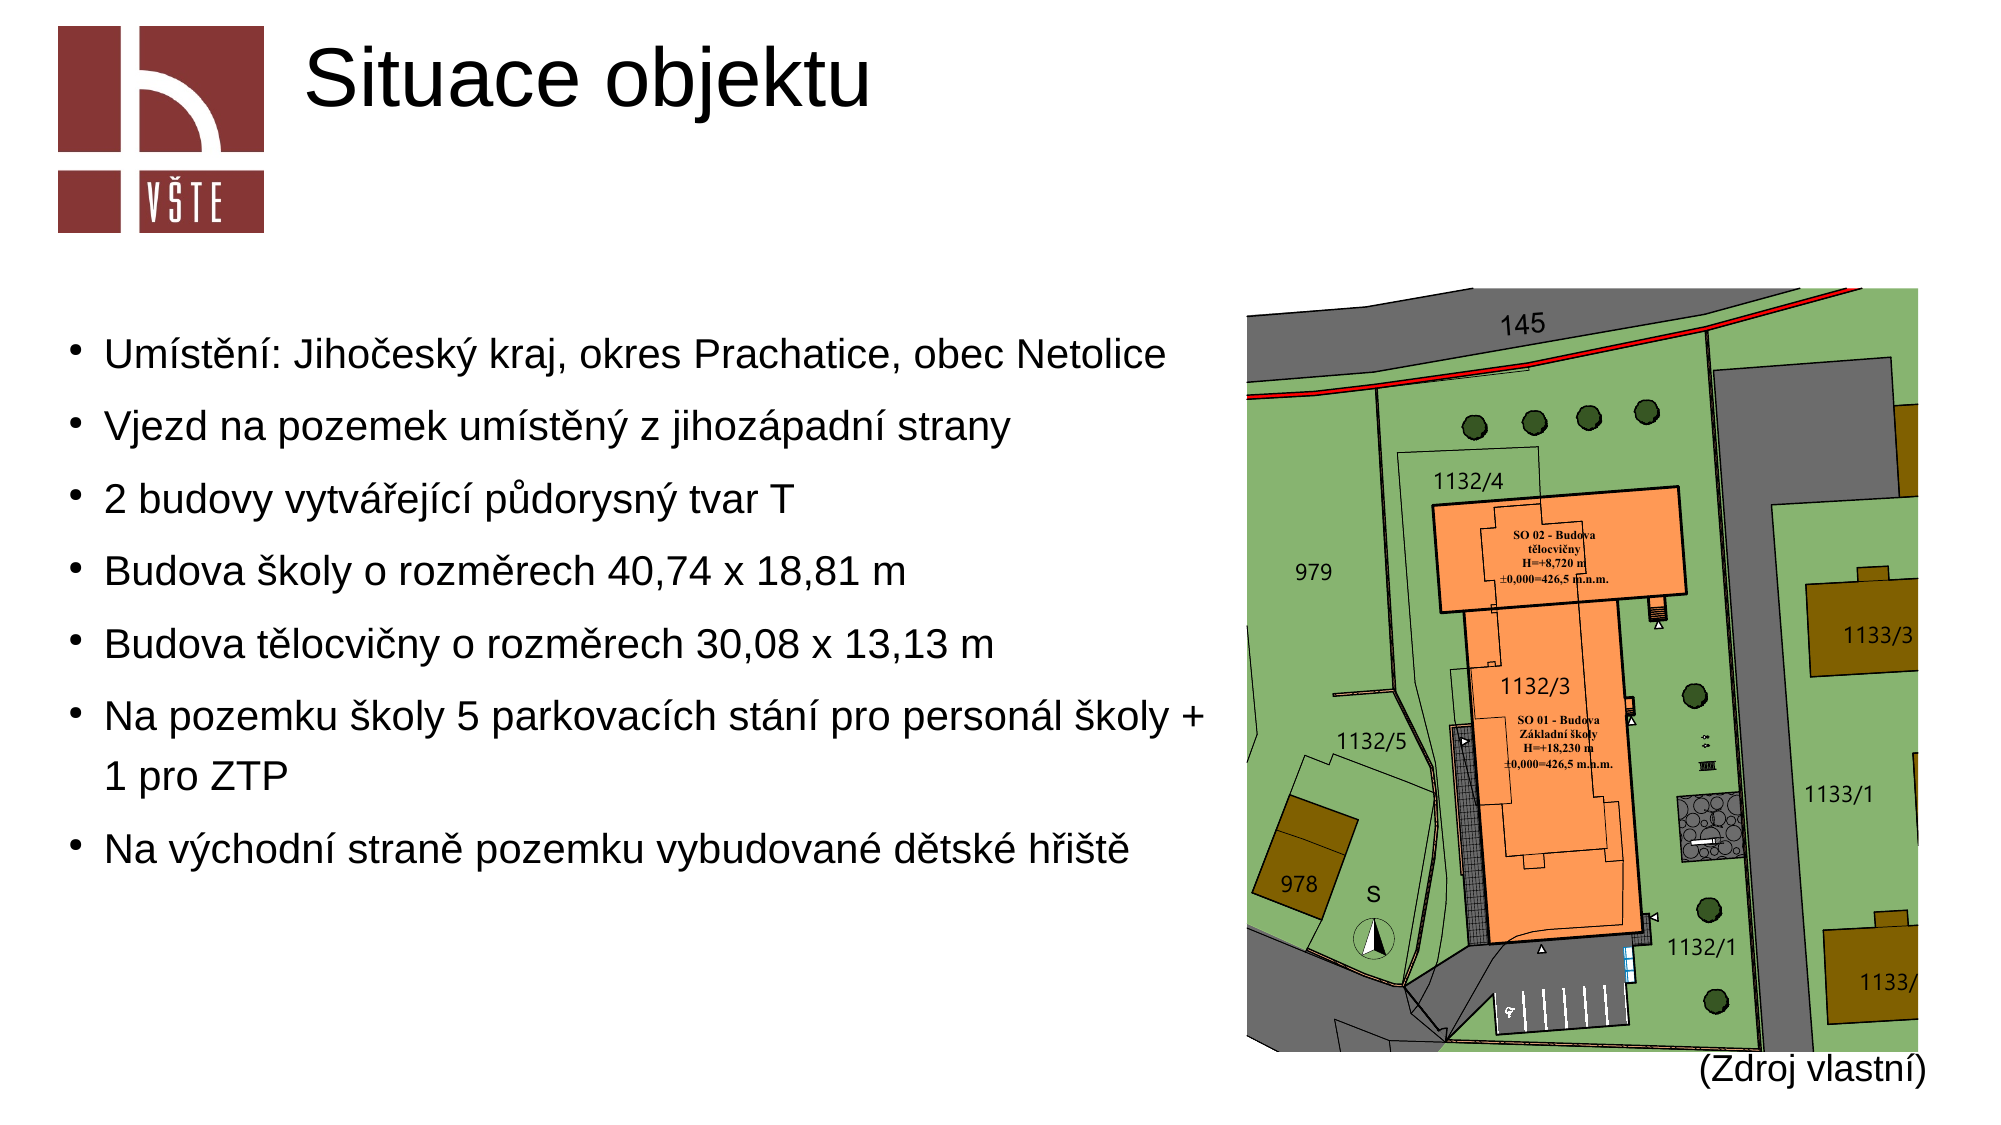

# Situace objektu
Umístění: Jihočeský kraj, okres Prachatice, obec Netolice
Vjezd na pozemek umístěný z jihozápadní strany
2 budovy vytvářející půdorysný tvar T
Budova školy o rozměrech 40,74 x 18,81 m
Budova tělocvičny o rozměrech 30,08 x 13,13 m
Na pozemku školy 5 parkovacích stání pro personál školy + 1 pro ZTP
Na východní straně pozemku vybudované dětské hřiště
(Zdroj vlastní)